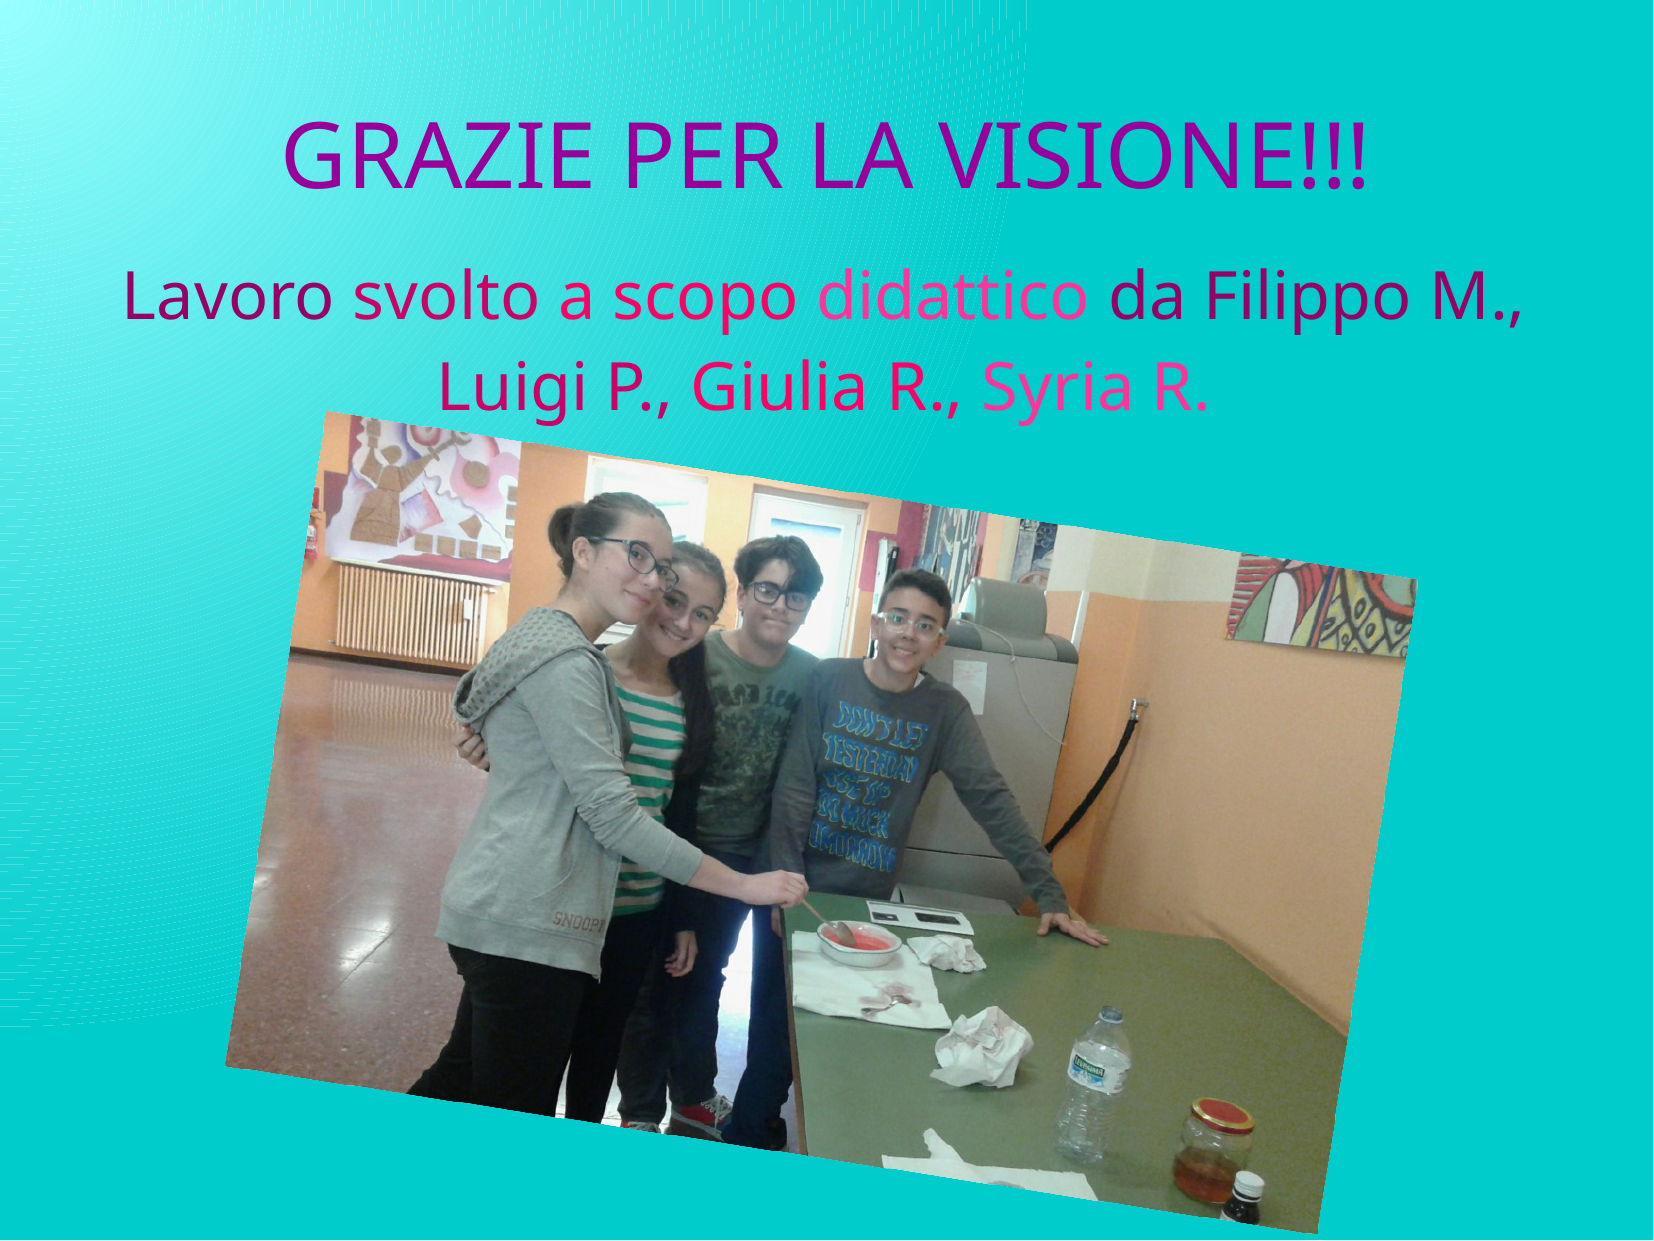

# GRAZIE PER LA VISIONE!!!
Lavoro svolto a scopo didattico da Filippo M., Luigi P., Giulia R., Syria R.